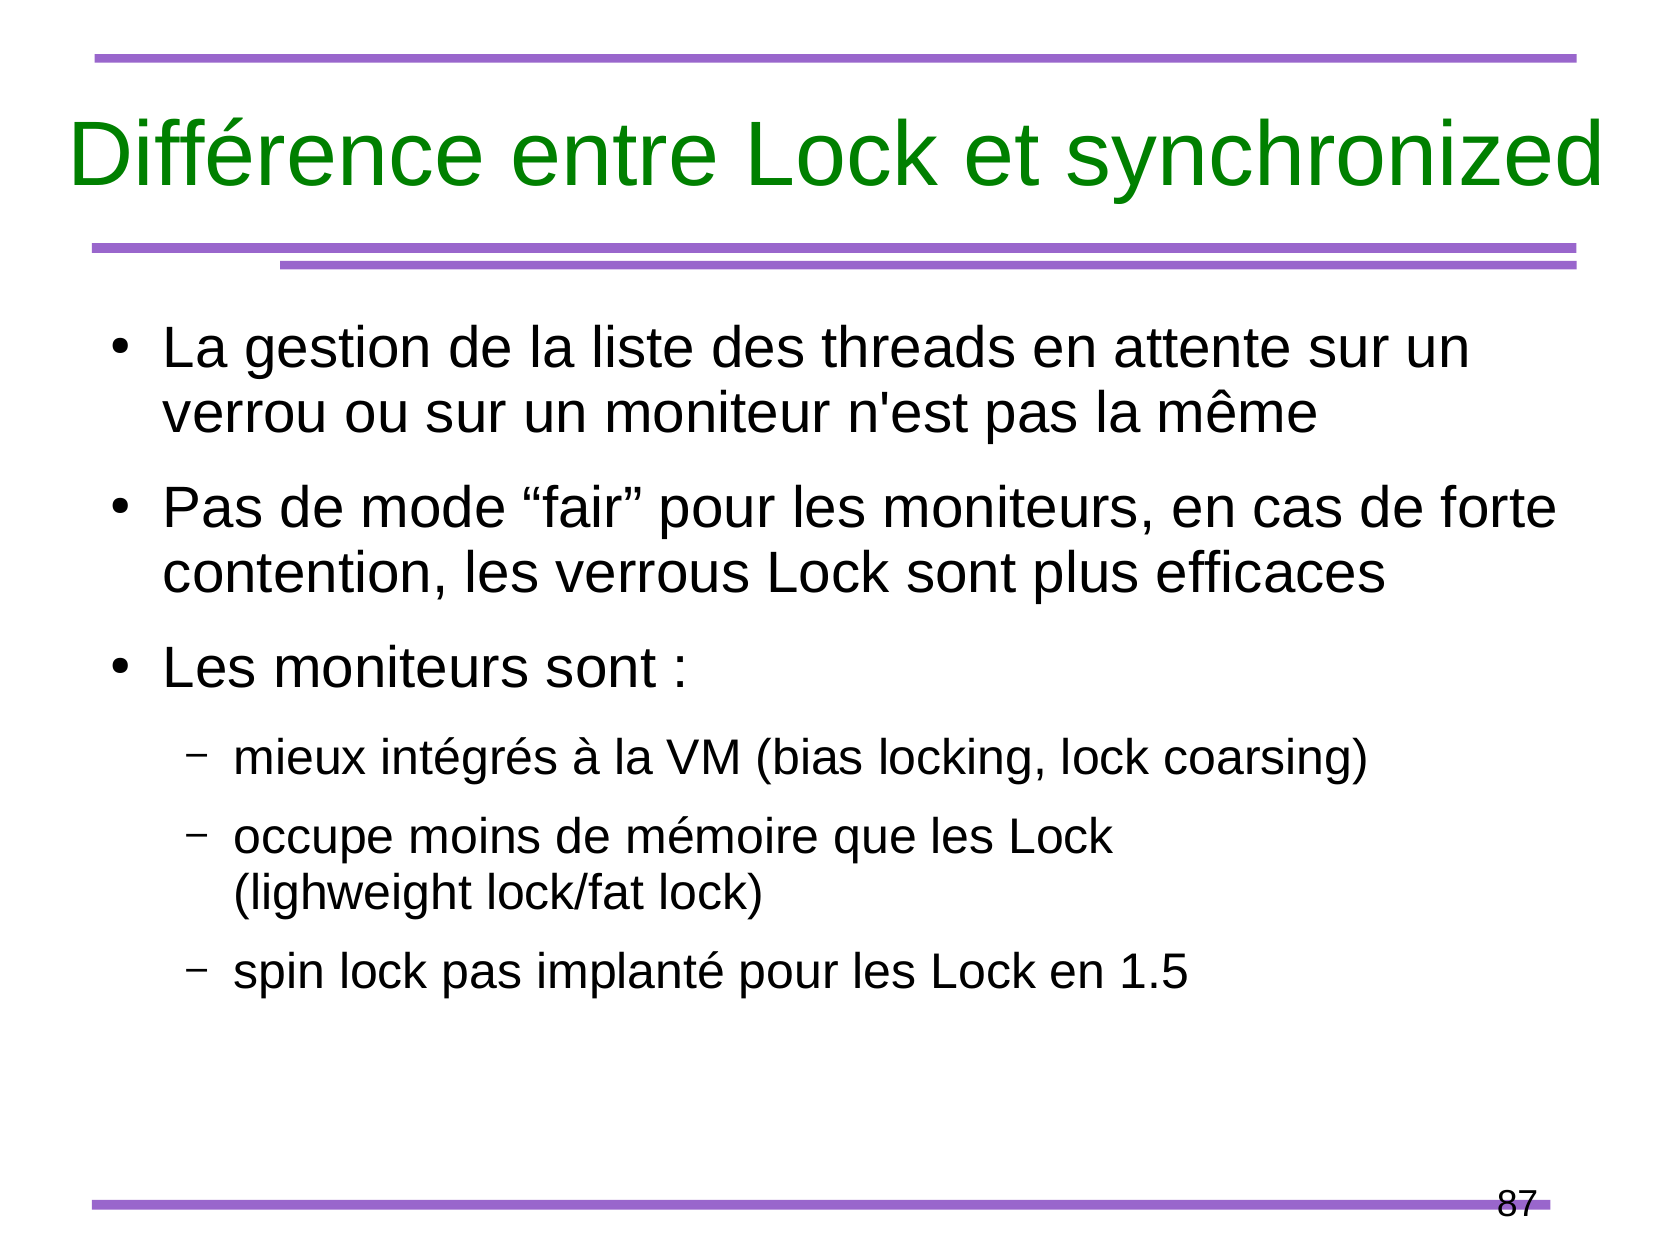

# Différence entre Lock et synchronized
La gestion de la liste des threads en attente sur un verrou ou sur un moniteur n'est pas la même
Pas de mode “fair” pour les moniteurs, en cas de forte contention, les verrous Lock sont plus efficaces
Les moniteurs sont :
mieux intégrés à la VM (bias locking, lock coarsing)
occupe moins de mémoire que les Lock
(lighweight lock/fat lock)
spin lock pas implanté pour les Lock en 1.5